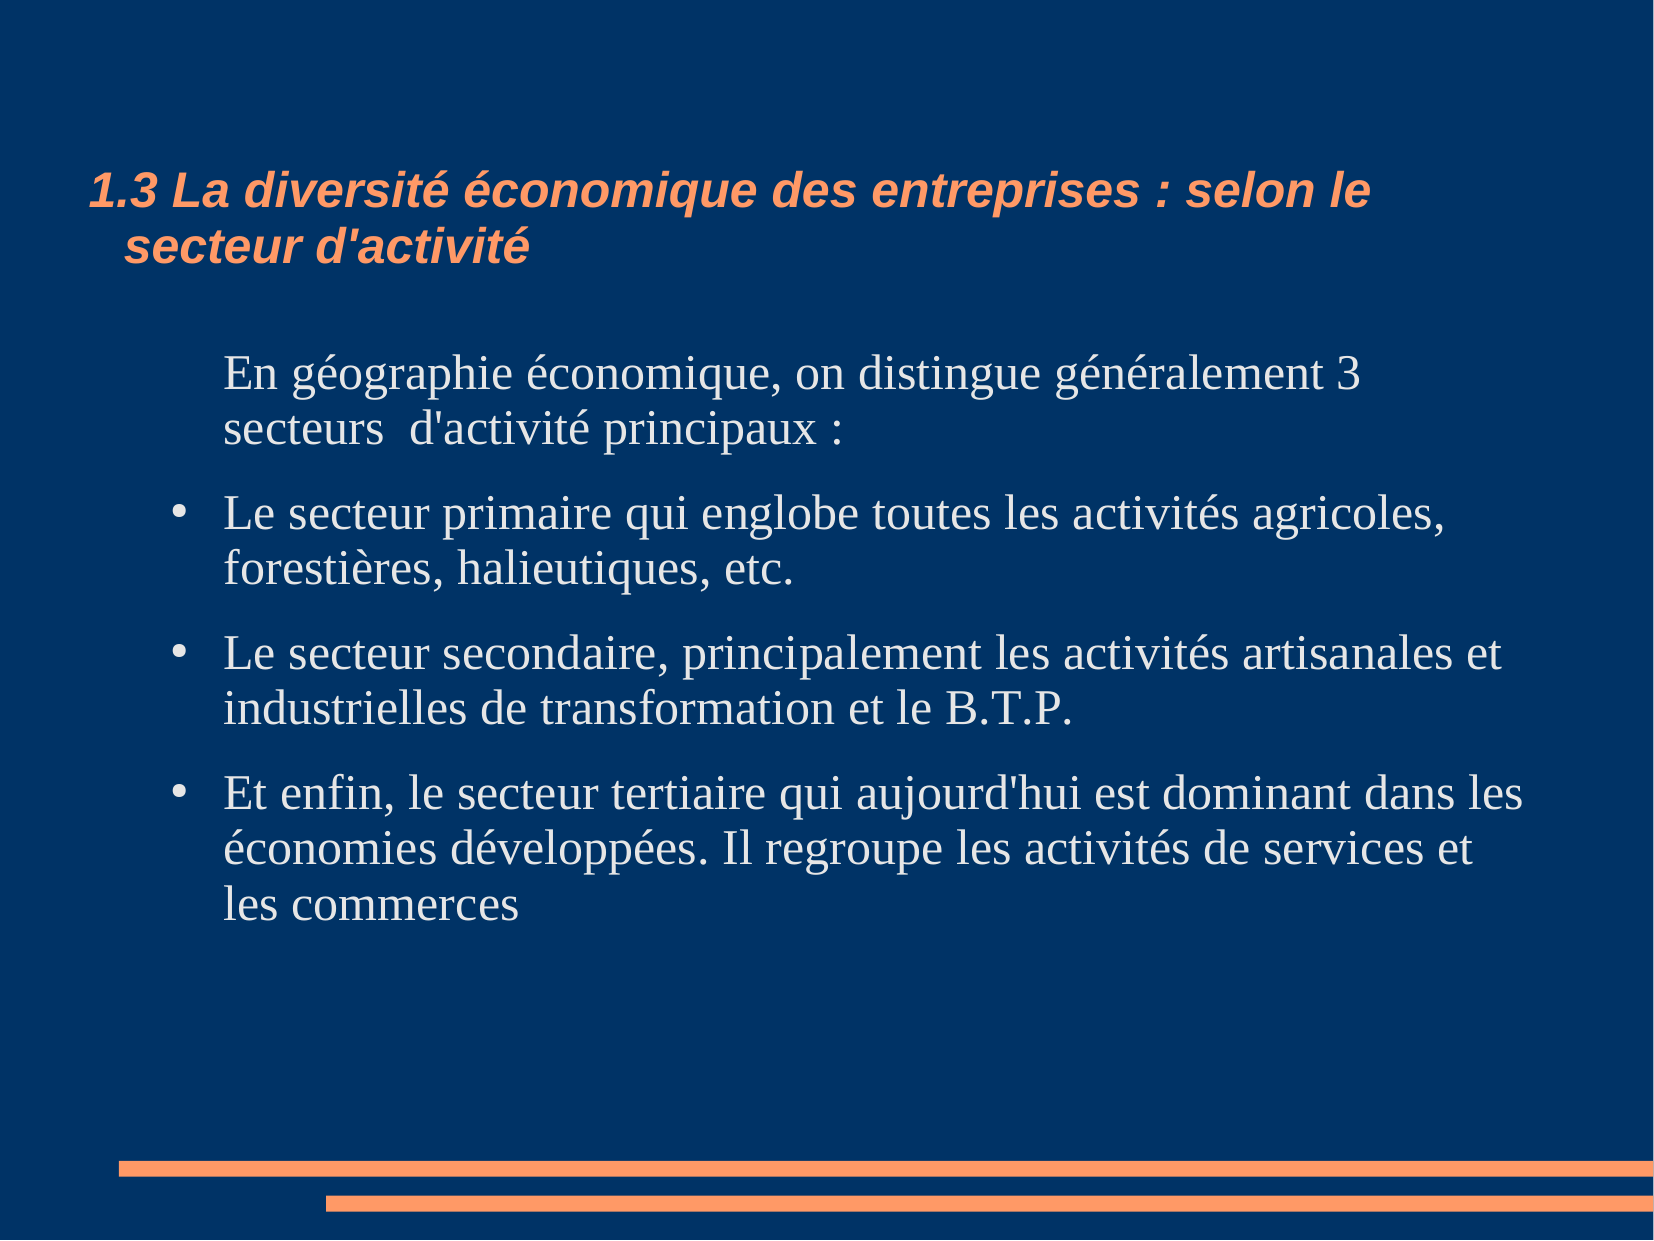

# 1.3 La diversité économique des entreprises : selon le secteur d'activité
En géographie économique, on distingue généralement 3 secteurs d'activité principaux :
Le secteur primaire qui englobe toutes les activités agricoles, forestières, halieutiques, etc.
Le secteur secondaire, principalement les activités artisanales et industrielles de transformation et le B.T.P.
Et enfin, le secteur tertiaire qui aujourd'hui est dominant dans les économies développées. Il regroupe les activités de services et les commerces